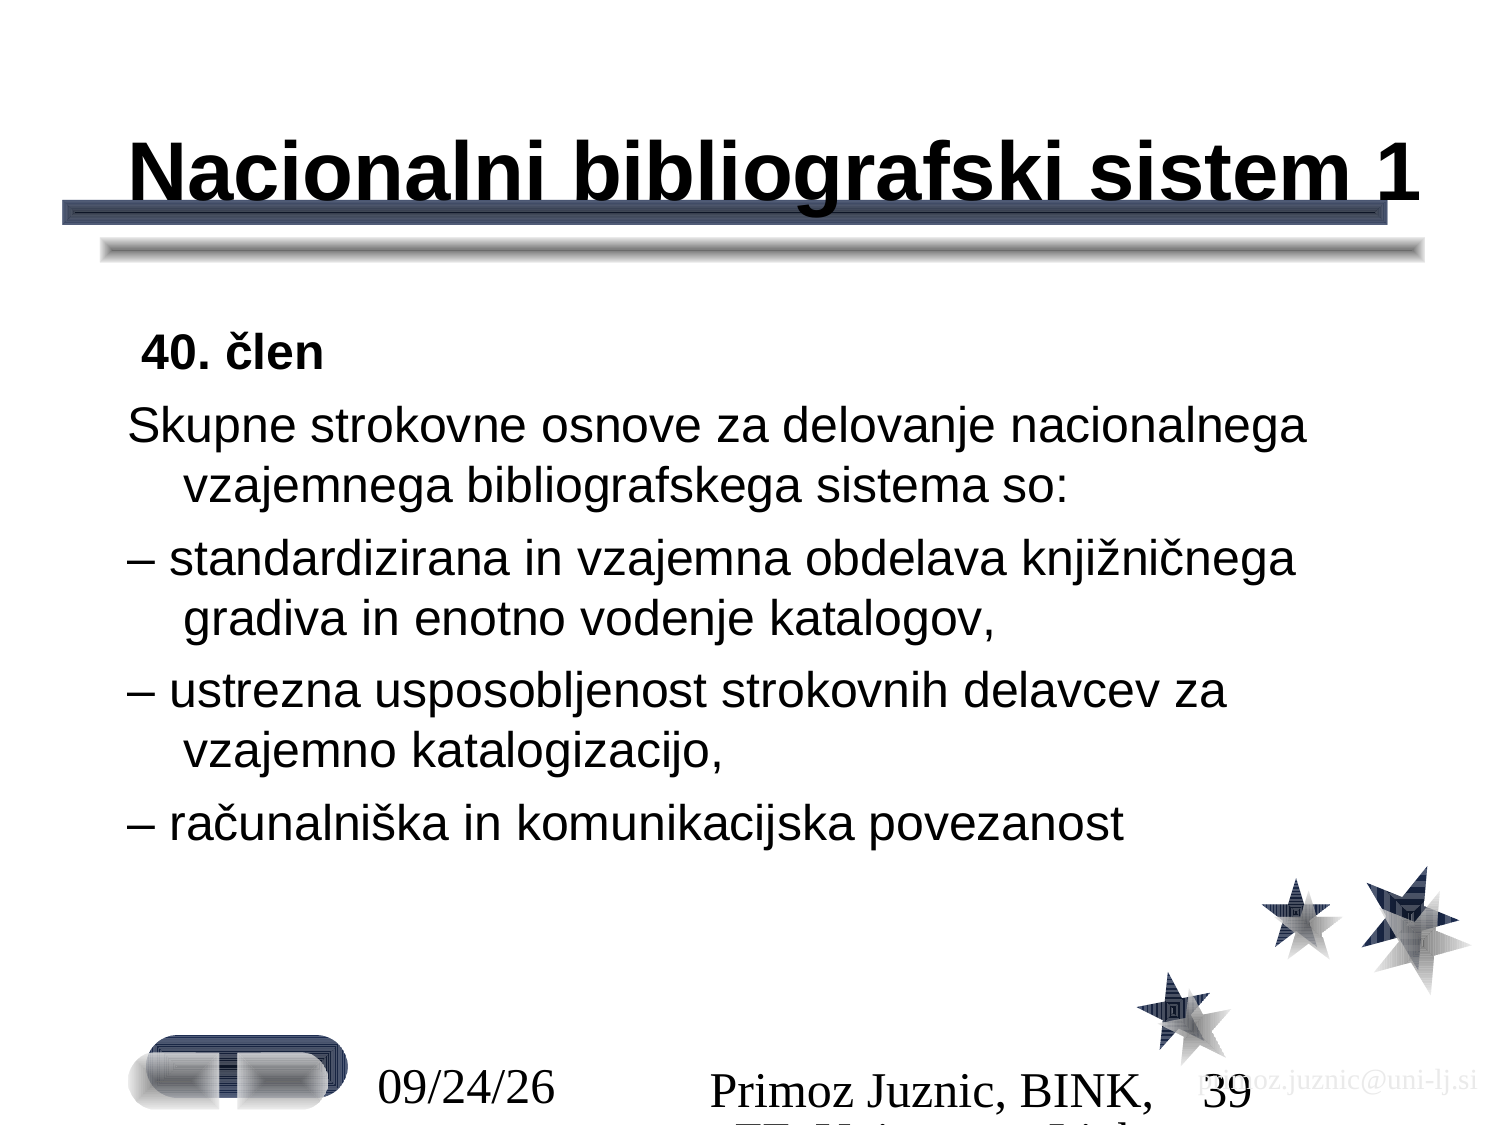

# Nacionalni bibliografski sistem 1
 40. člen
Skupne strokovne osnove za delovanje nacionalnega vzajemnega bibliografskega sistema so:
– standardizirana in vzajemna obdelava knjižničnega gradiva in enotno vodenje katalogov,
– ustrezna usposobljenost strokovnih delavcev za vzajemno katalogizacijo,
– računalniška in komunikacijska povezanost
Primoz Juznic, BINK, FF, Univerza v Ljubljani
39